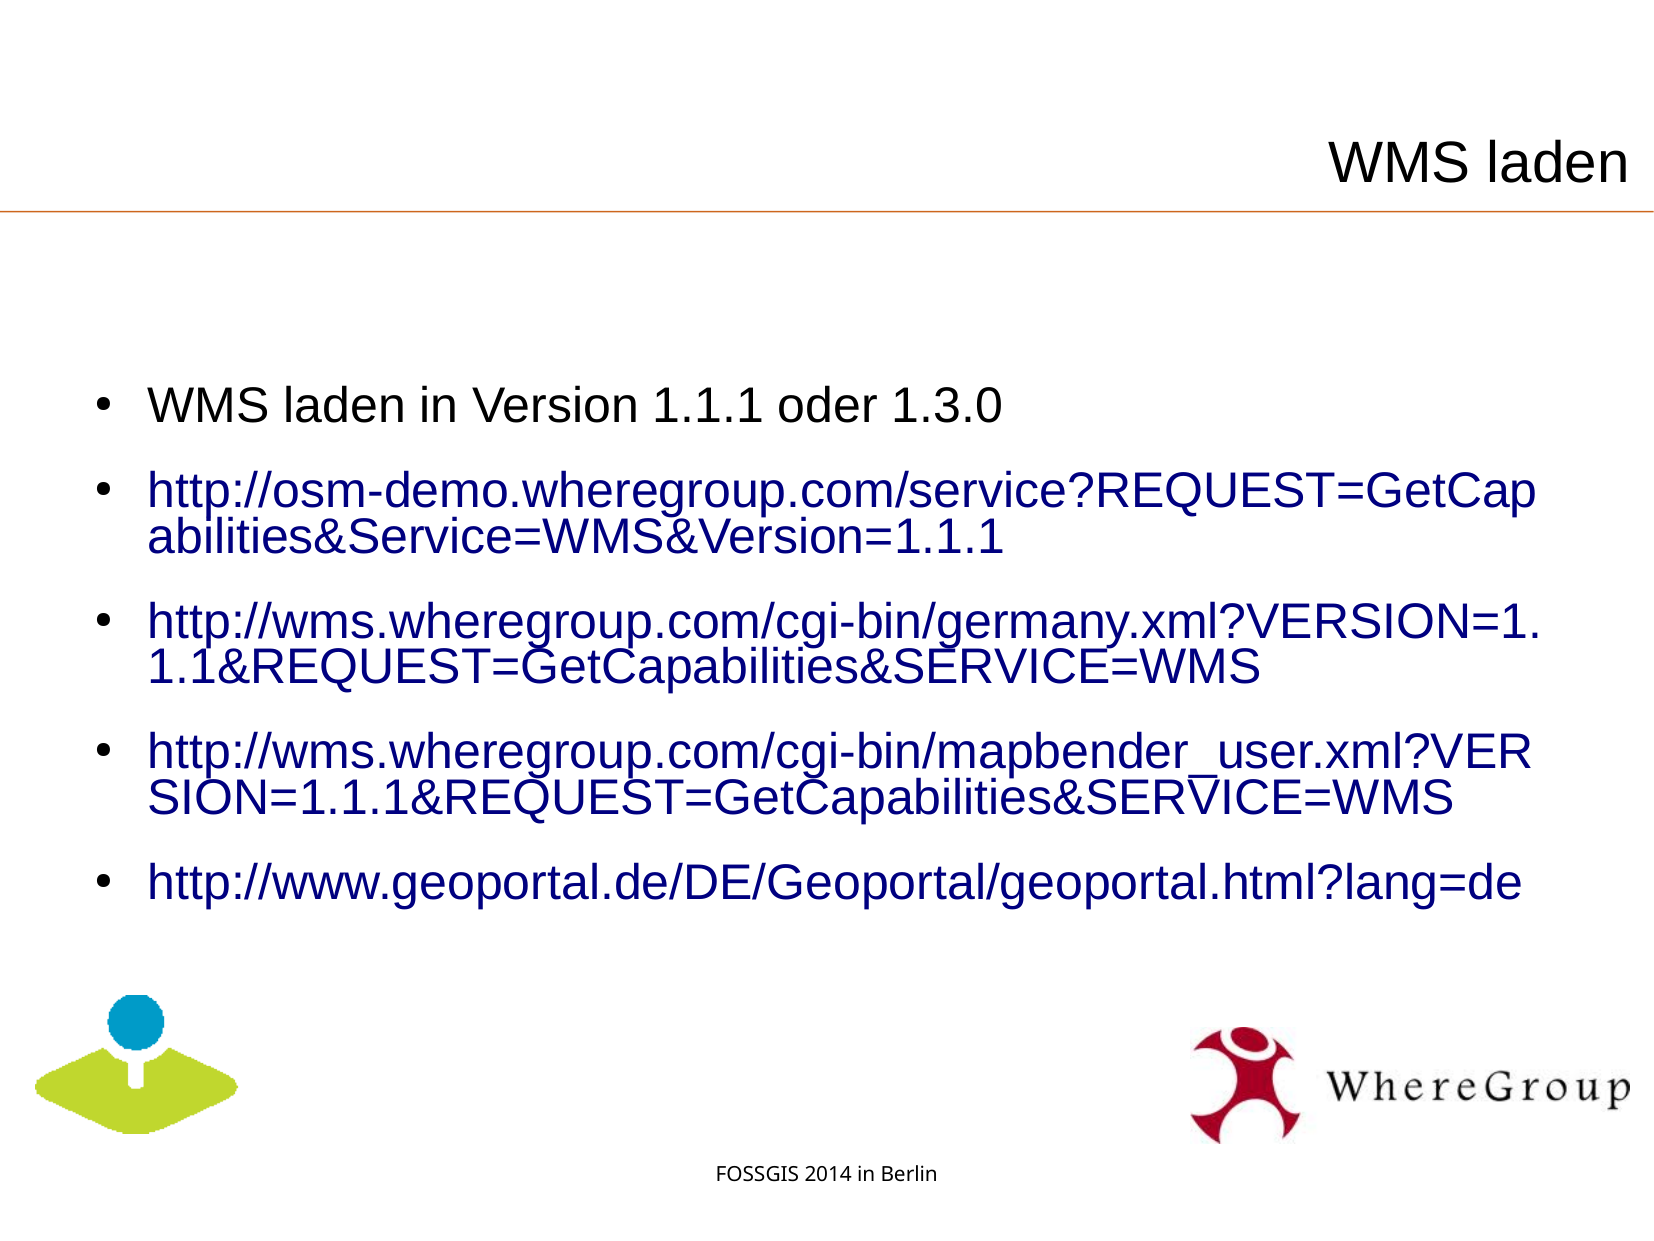

# WMS laden
WMS laden in Version 1.1.1 oder 1.3.0
http://osm-demo.wheregroup.com/service?REQUEST=GetCapabilities&Service=WMS&Version=1.1.1
http://wms.wheregroup.com/cgi-bin/germany.xml?VERSION=1.1.1&REQUEST=GetCapabilities&SERVICE=WMS
http://wms.wheregroup.com/cgi-bin/mapbender_user.xml?VERSION=1.1.1&REQUEST=GetCapabilities&SERVICE=WMS
http://www.geoportal.de/DE/Geoportal/geoportal.html?lang=de
Mapbender - Einführung zum Mapbender Projekt (Astrid Ede)